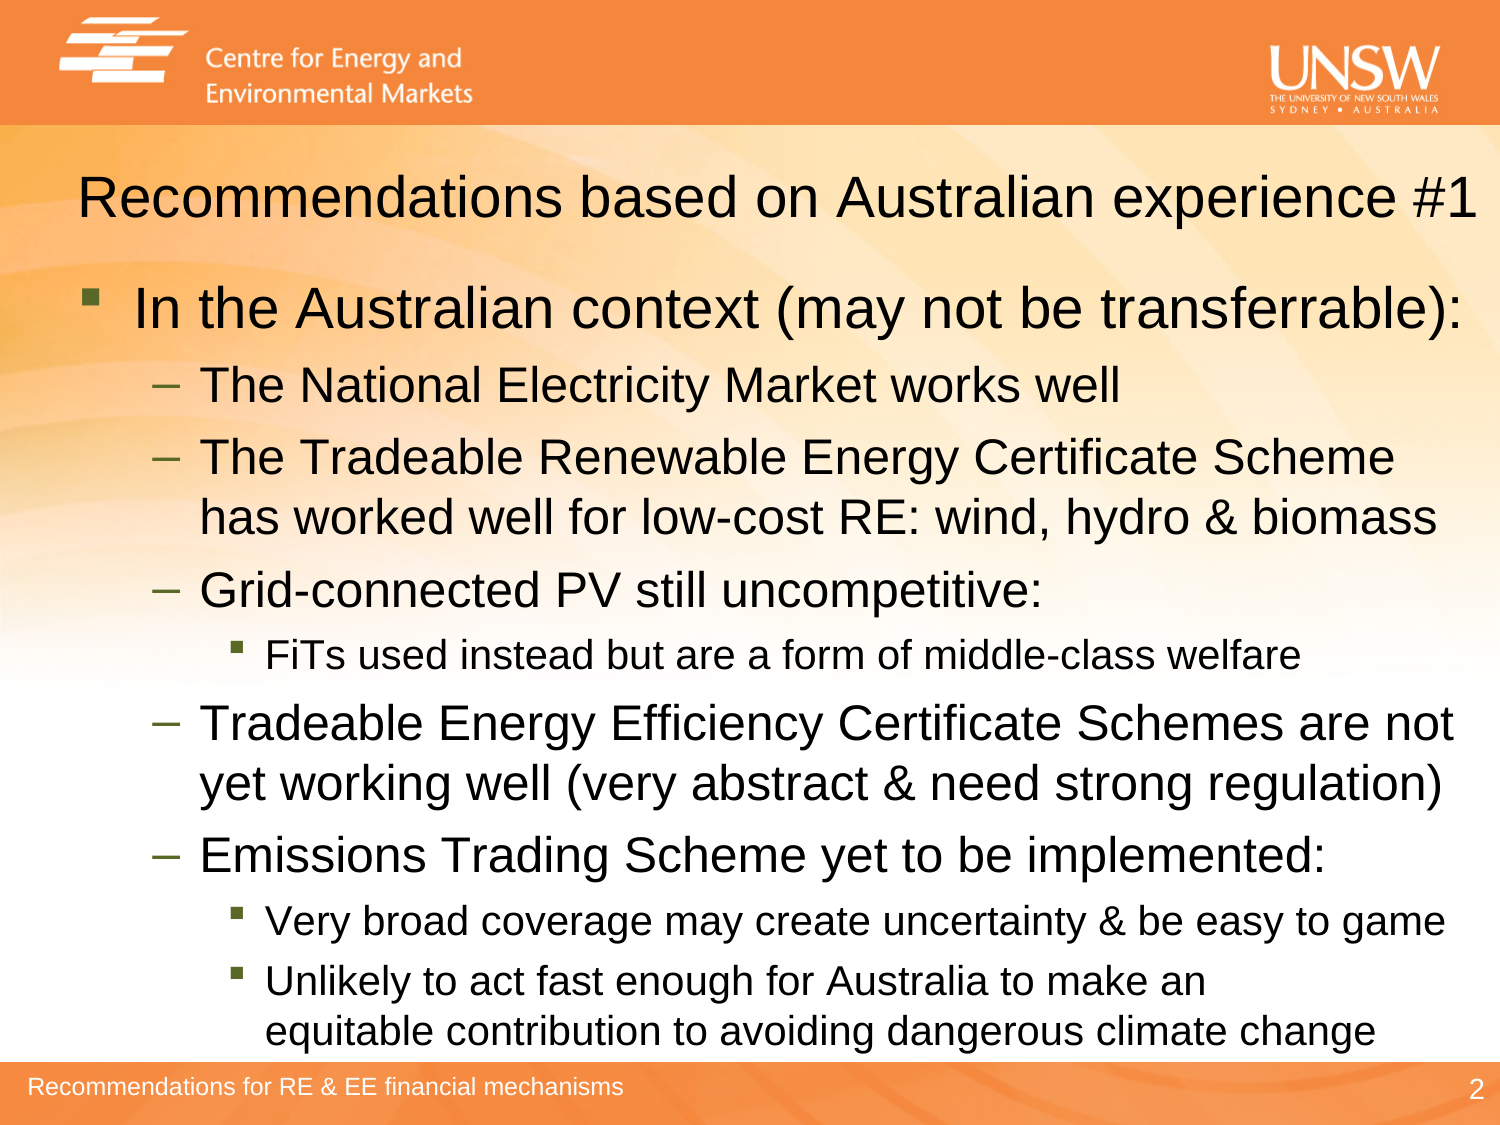

# Recommendations based on Australian experience #1
In the Australian context (may not be transferrable):
The National Electricity Market works well
The Tradeable Renewable Energy Certificate Scheme has worked well for low-cost RE: wind, hydro & biomass
Grid-connected PV still uncompetitive:
FiTs used instead but are a form of middle-class welfare
Tradeable Energy Efficiency Certificate Schemes are not yet working well (very abstract & need strong regulation)
Emissions Trading Scheme yet to be implemented:
Very broad coverage may create uncertainty & be easy to game
Unlikely to act fast enough for Australia to make an
equitable contribution to avoiding dangerous climate change
Recommendations for RE & EE financial mechanisms